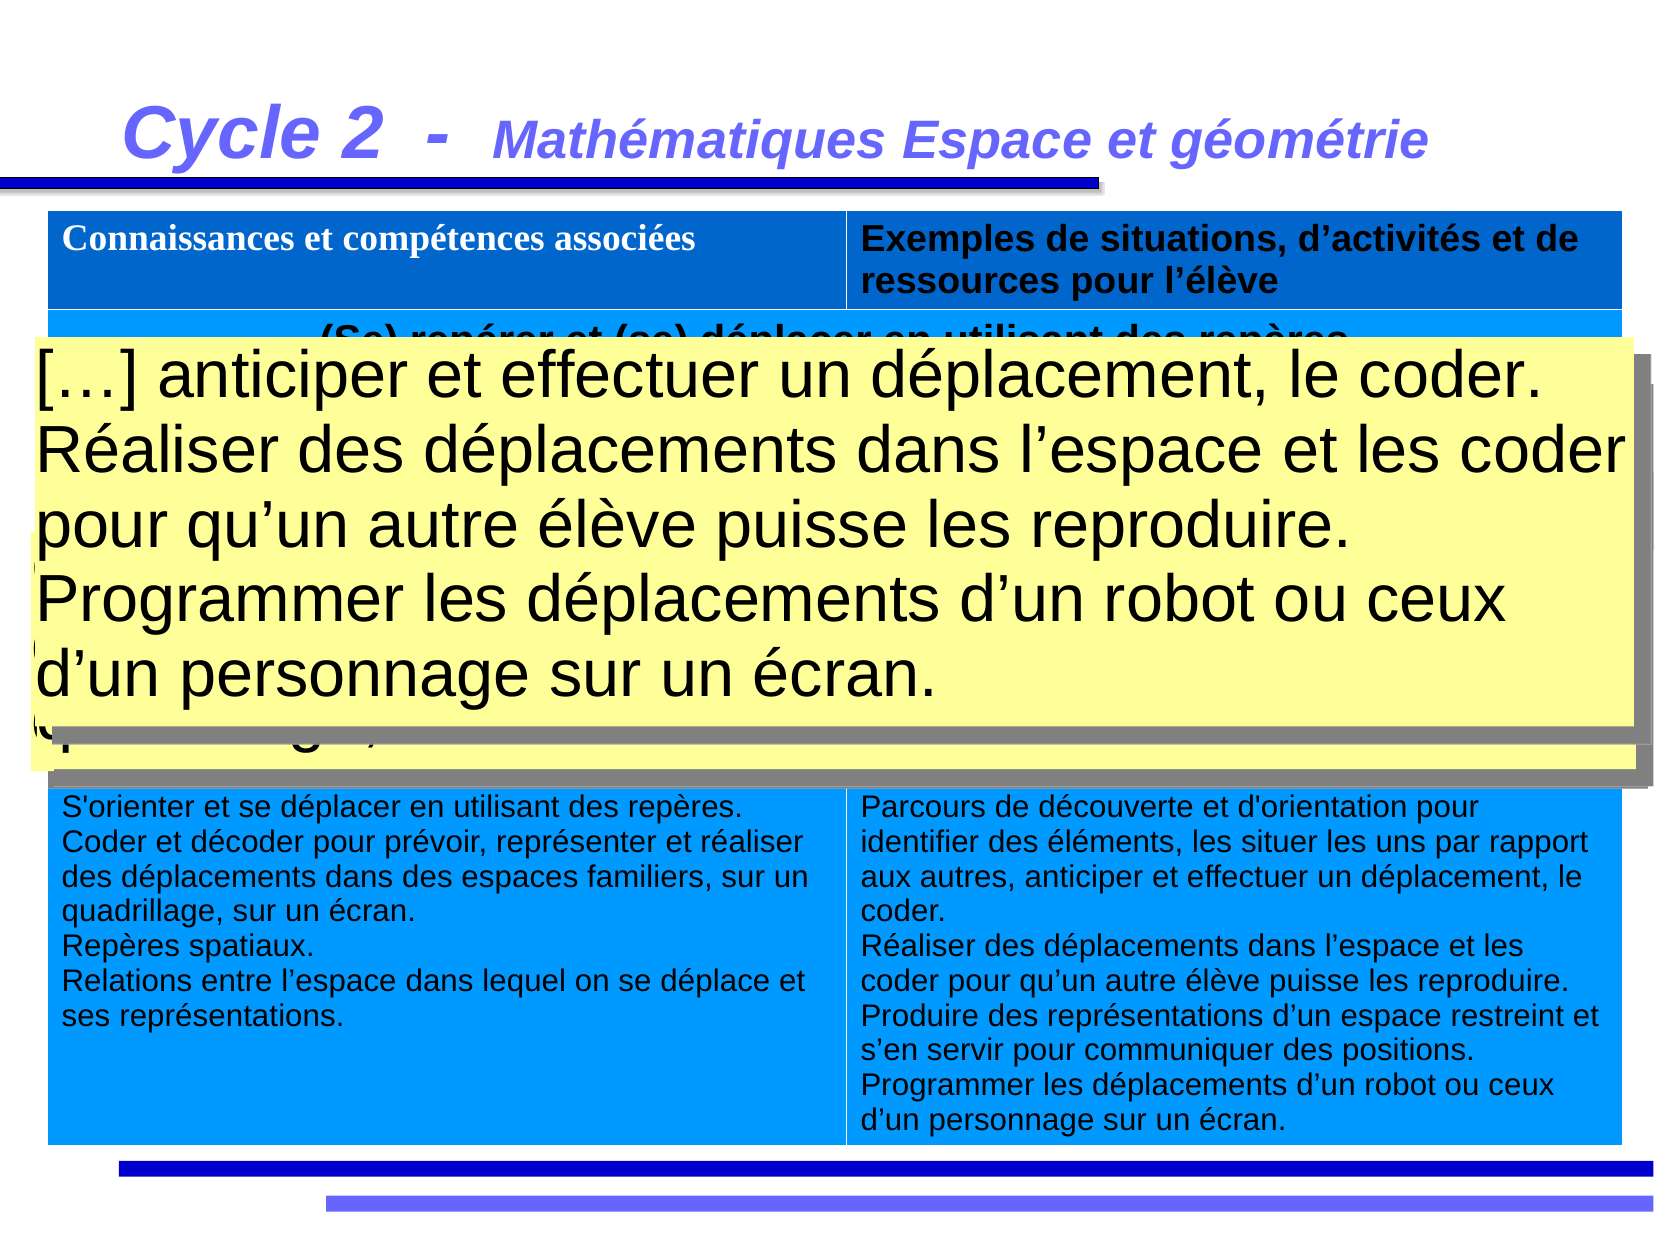

# Cycle 2 - Mathématiques Espace et géométrie
| Connaissances et compétences associées | Exemples de situations, d’activités et de ressources pour l’élève |
| --- | --- |
| (Se) repérer et (se) déplacer en utilisant des repères | |
| Se repérer dans son environnement proche. Situer des objets ou des personnes les uns par rapport aux autres ou par rapport à d’autres repères. Vocabulaire permettant de définir des positions (gauche, droite, au-dessus, en dessous, sur, sous, devant, derrière, près, loin, premier plan, second plan, nord, sud, est, ouest,…). Vocabulaire permettant de définir des déplacements (avancer, reculer, tourner à droite/à gauche, monter, descendre, …). | Ce travail est mené en lien avec « Questionner le monde ». Passer, dans les activités, de l'espace proche et connu à un espace inconnu. Mises en situations, avec utilisation orale puis écrite d’un langage approprié. |
| S'orienter et se déplacer en utilisant des repères. Coder et décoder pour prévoir, représenter et réaliser des déplacements dans des espaces familiers, sur un quadrillage, sur un écran. Repères spatiaux. Relations entre l’espace dans lequel on se déplace et ses représentations. | Parcours de découverte et d'orientation pour identifier des éléments, les situer les uns par rapport aux autres, anticiper et effectuer un déplacement, le coder. Réaliser des déplacements dans l’espace et les coder pour qu’un autre élève puisse les reproduire. Produire des représentations d’un espace restreint et s’en servir pour communiquer des positions. Programmer les déplacements d’un robot ou ceux d’un personnage sur un écran. |
[…] anticiper et effectuer un déplacement, le coder. Réaliser des déplacements dans l’espace et les coder pour qu’un autre élève puisse les reproduire.
Programmer les déplacements d’un robot ou ceux d’un personnage sur un écran.
Vocabulaire permettant de définir des déplacements (avancer, reculer, tourner à droite/à gauche,…).
S'orienter et se déplacer en utilisant des repères. Coder et décoder pour prévoir, représenter et réaliser des déplacements dans des espaces familiers, sur un quadrillage, sur un écran.
Coder et décoder pour prévoir, représenter et réaliser des déplacements dans des espaces familiers, sur un quadrillage, sur un écran.